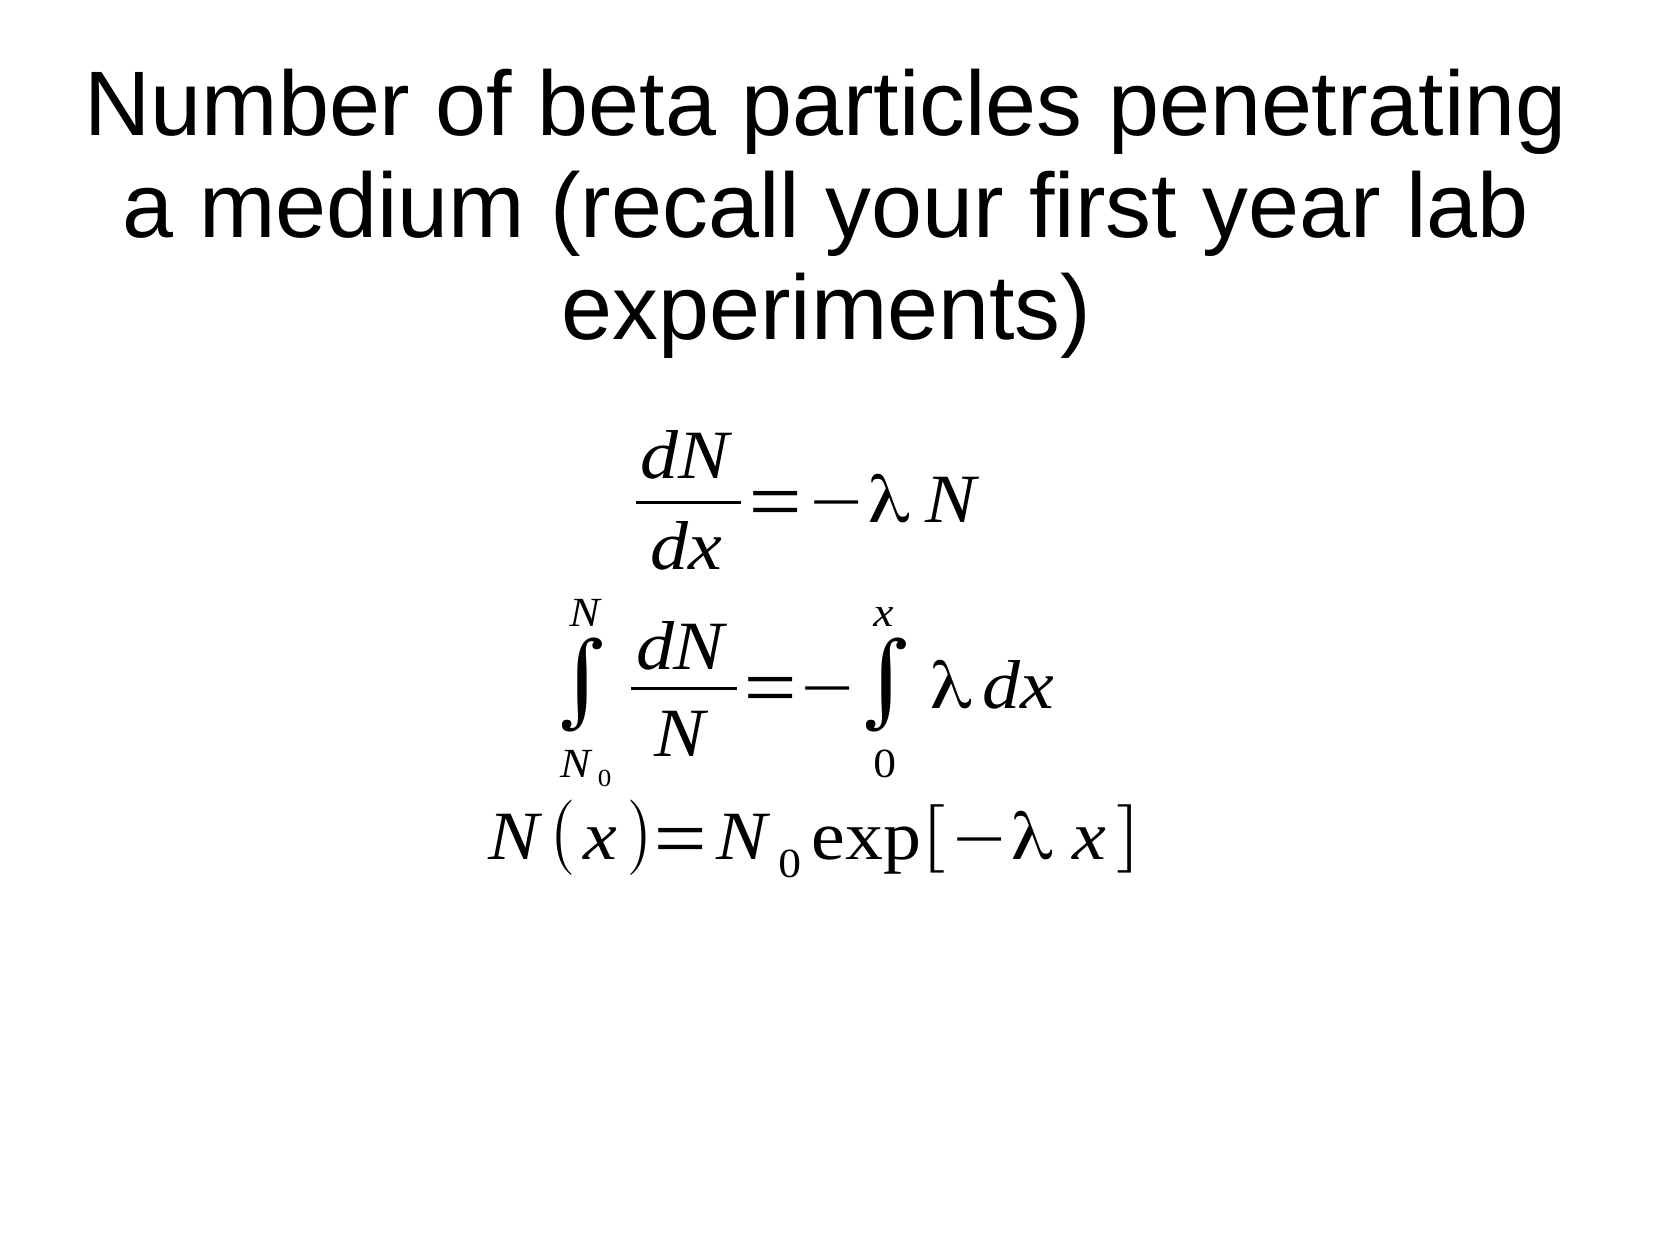

# Number of beta particles penetrating a medium (recall your first year lab experiments)